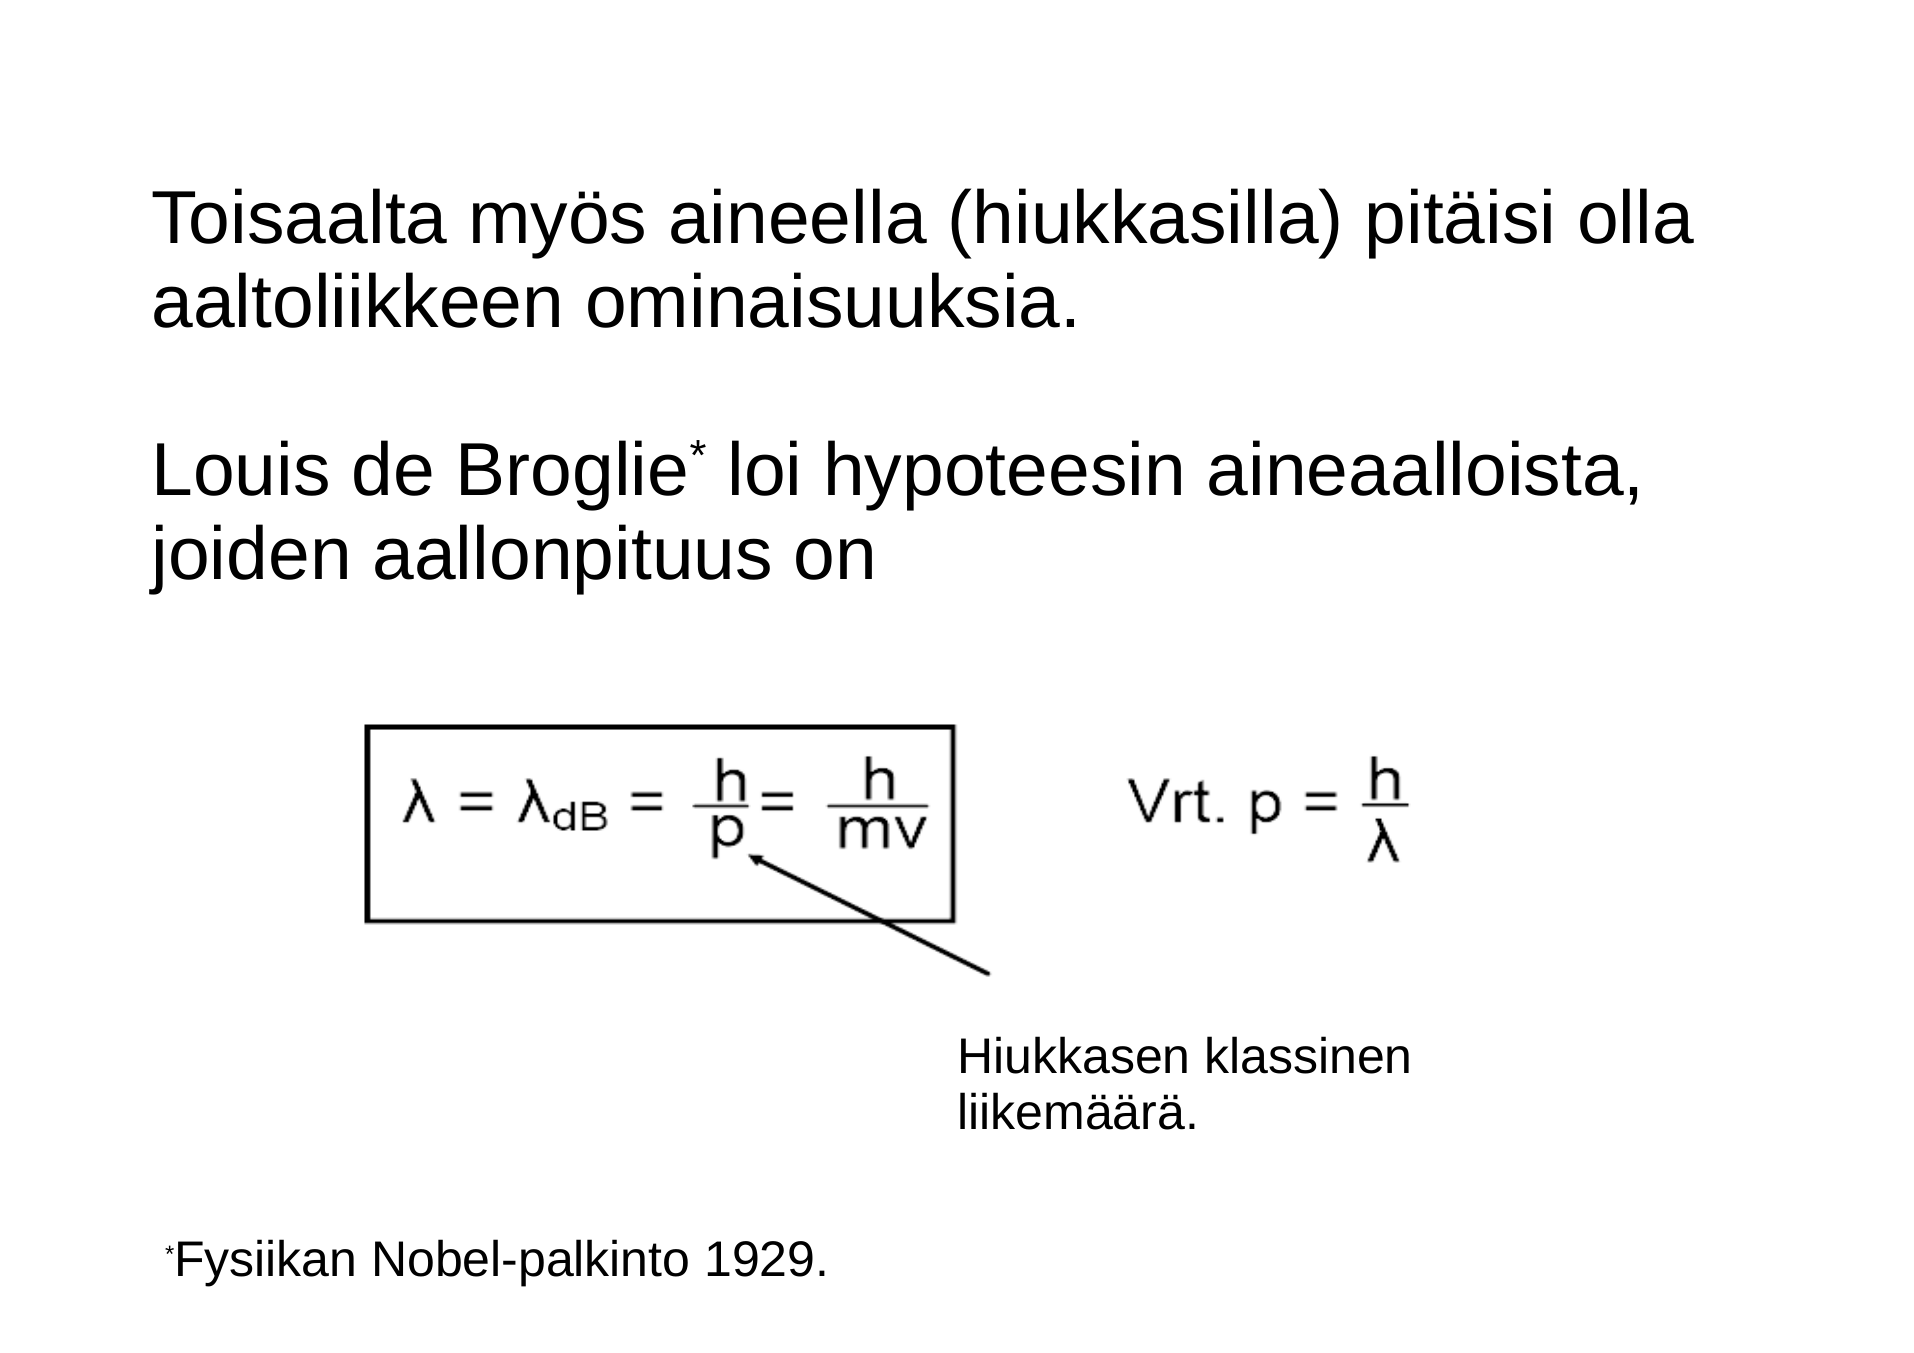

Toisaalta myös aineella (hiukkasilla) pitäisi olla aaltoliikkeen ominaisuuksia.
Louis de Broglie* loi hypoteesin aineaalloista, joiden aallonpituus on
Hiukkasen klassinen liikemäärä.
*Fysiikan Nobel-palkinto 1929.